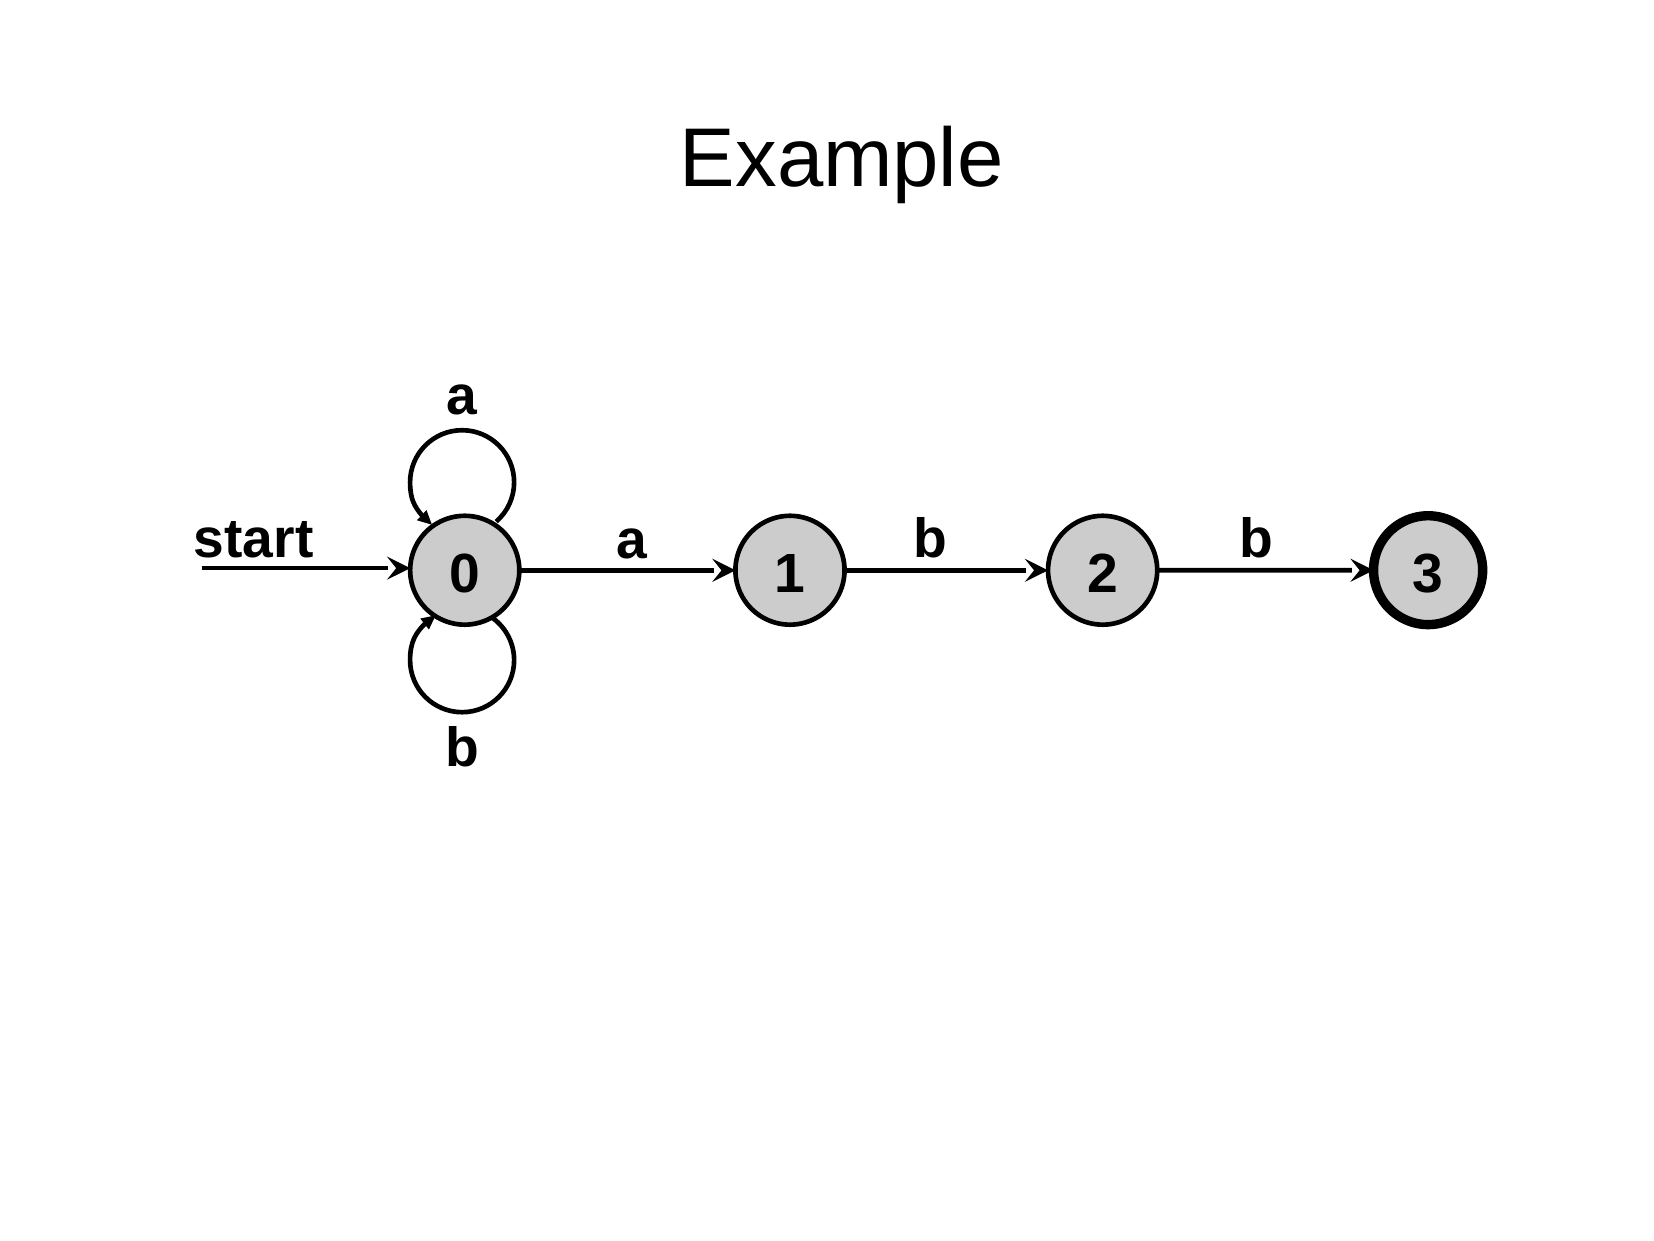

# Example
a
start
b
b
a
3
0
1
2
b